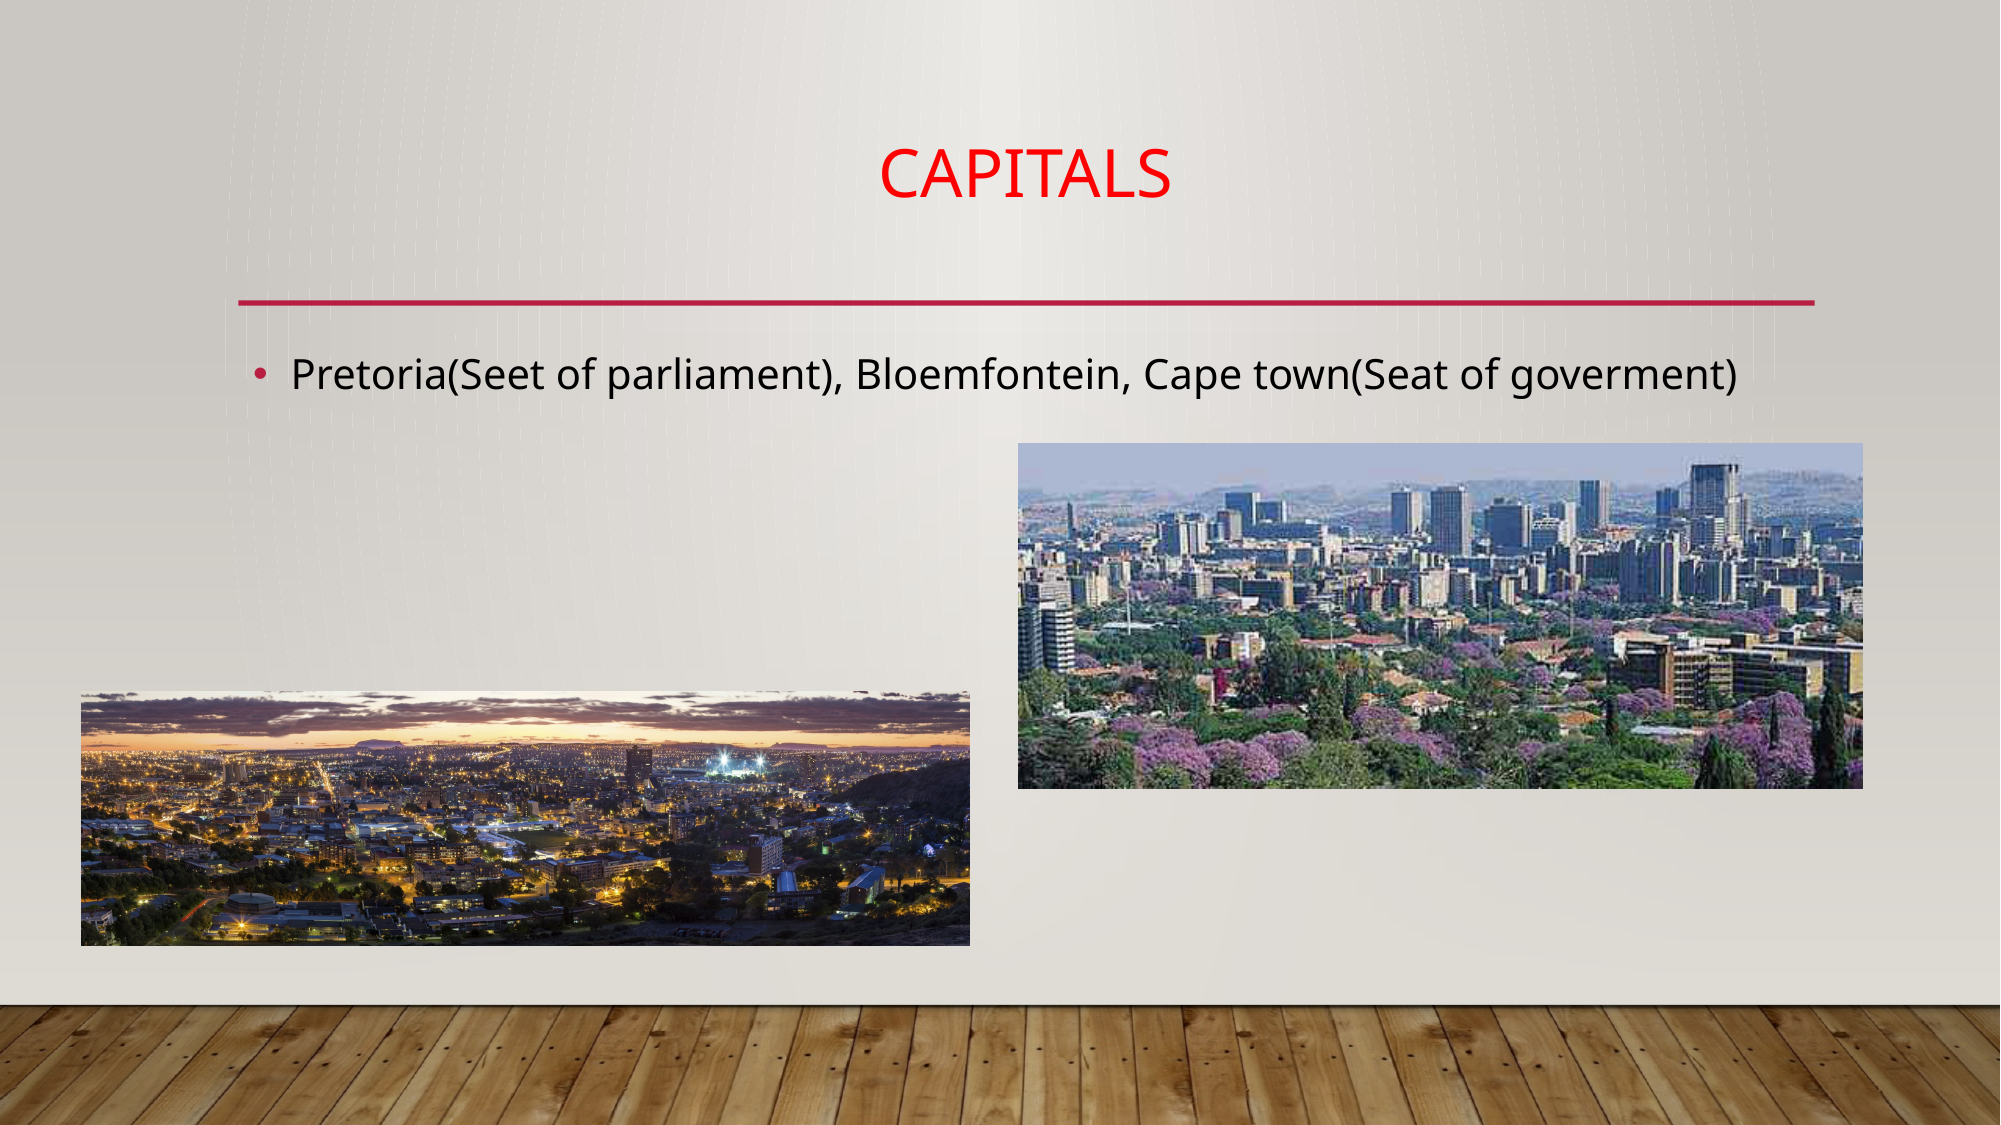

# CAPITALS
Pretoria(Seet of parliament), Bloemfontein, Cape town(Seat of goverment)